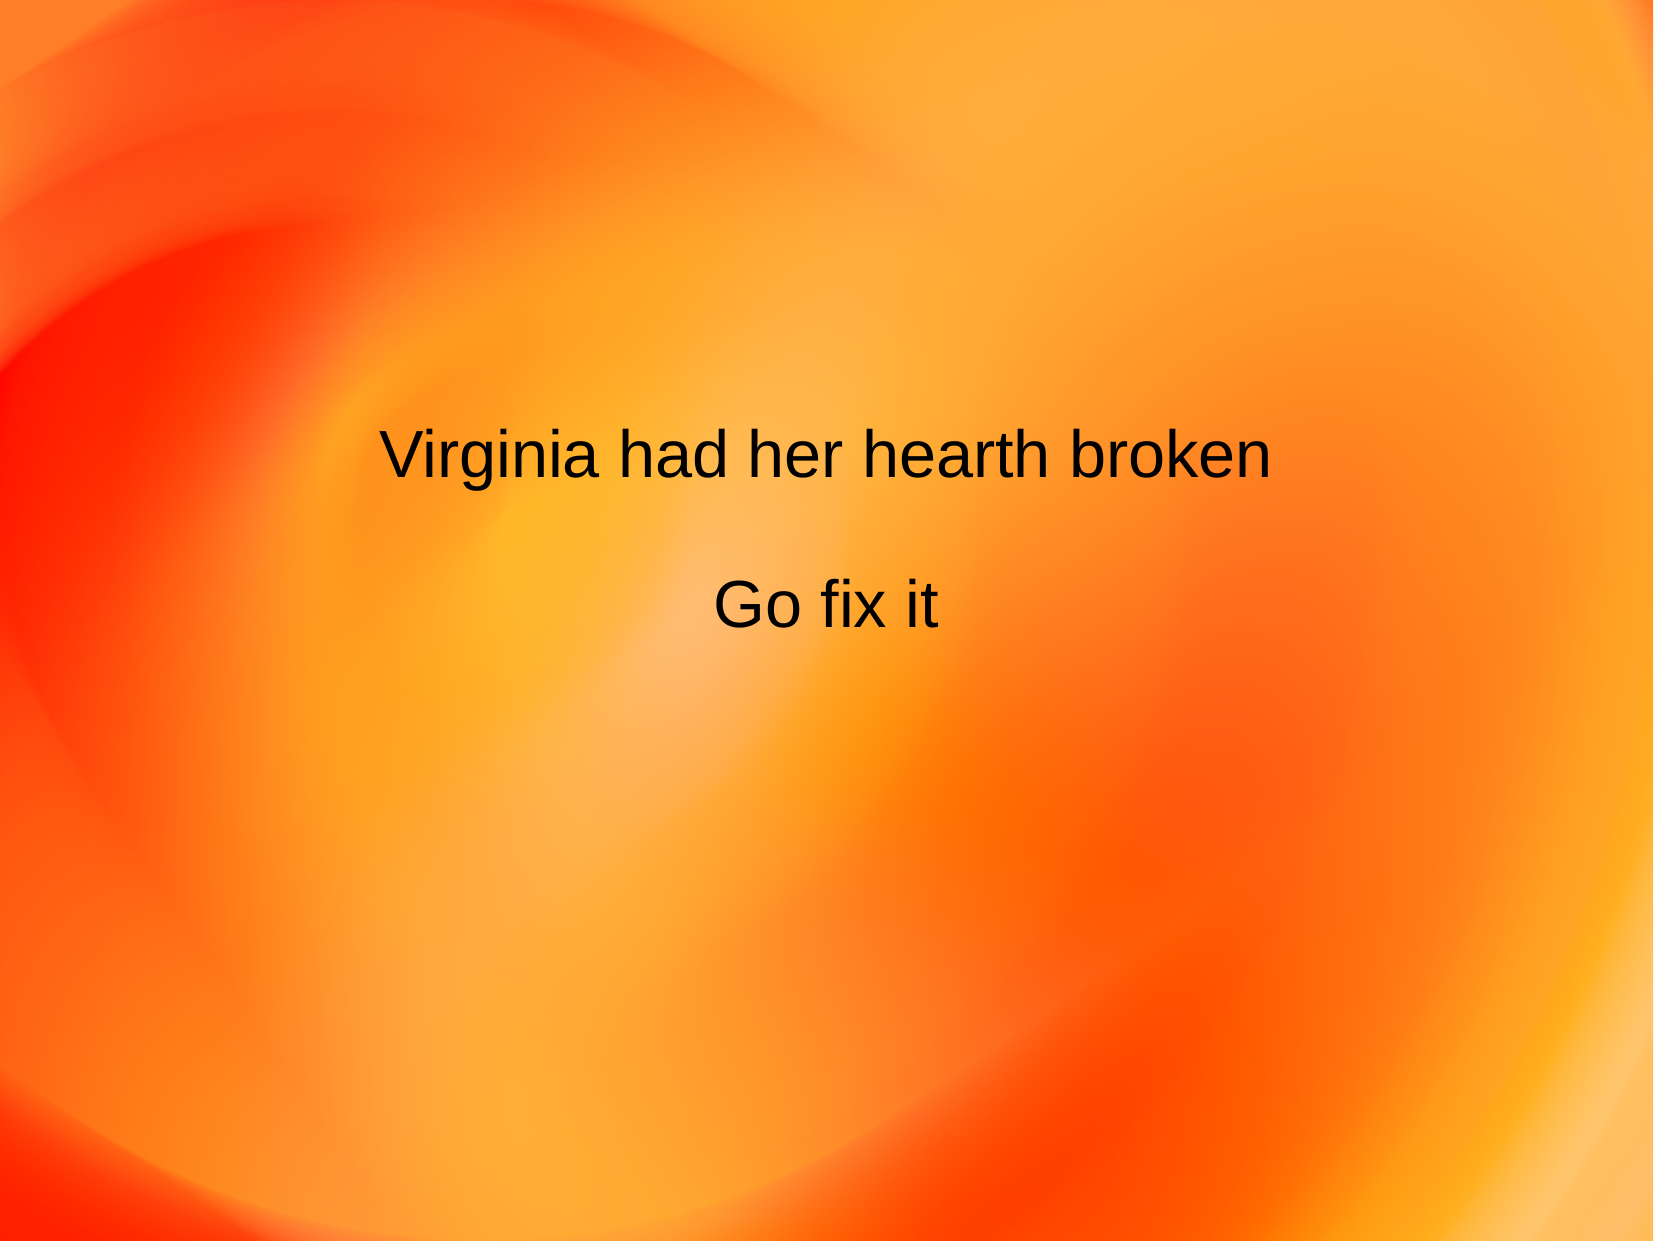

# Virginia had her hearth broken
Go fix it